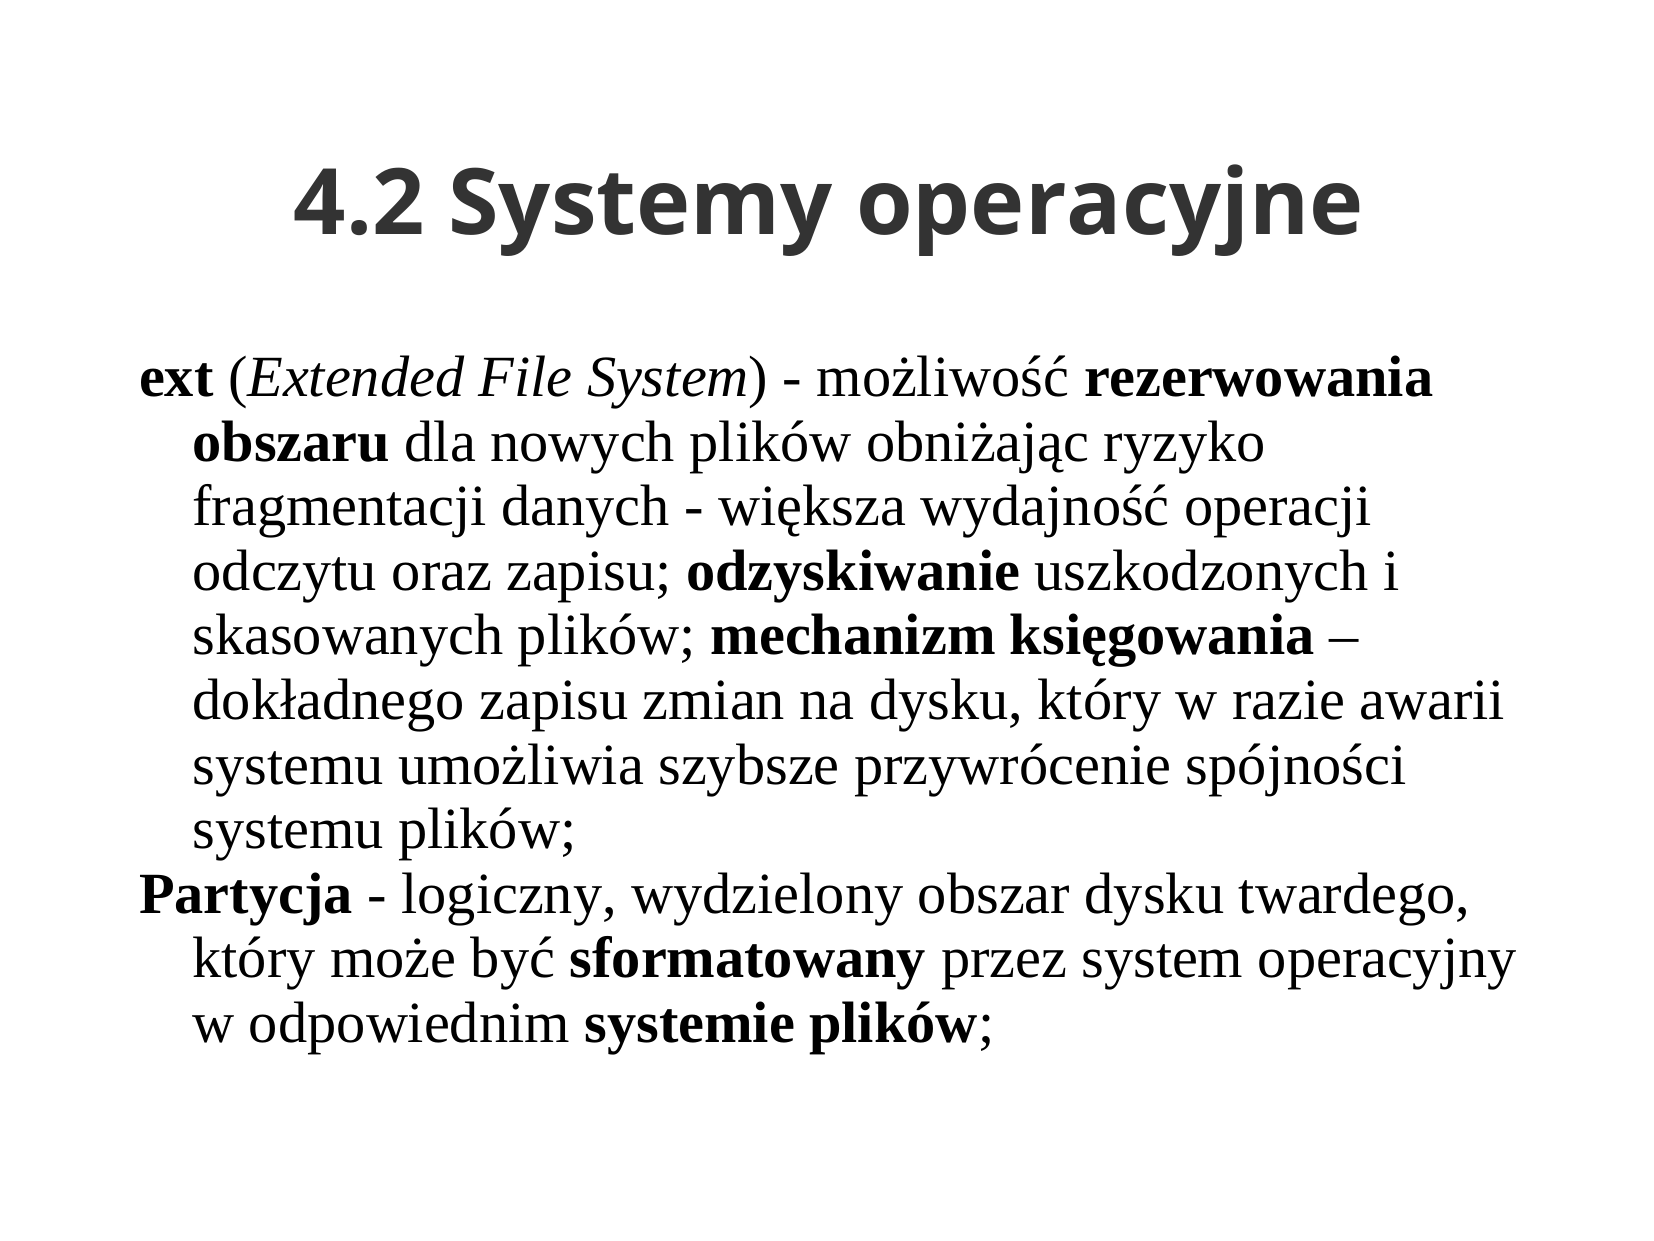

# 4.2 Systemy operacyjne
ext (Extended File System) - możliwość rezerwowania obszaru dla nowych plików obniżając ryzyko fragmentacji danych - większa wydajność operacji odczytu oraz zapisu; odzyskiwanie uszkodzonych i skasowanych plików; mechanizm księgowania – dokładnego zapisu zmian na dysku, który w razie awarii systemu umożliwia szybsze przywrócenie spójności systemu plików;
Partycja - logiczny, wydzielony obszar dysku twardego, który może być sformatowany przez system operacyjny w odpowiednim systemie plików;